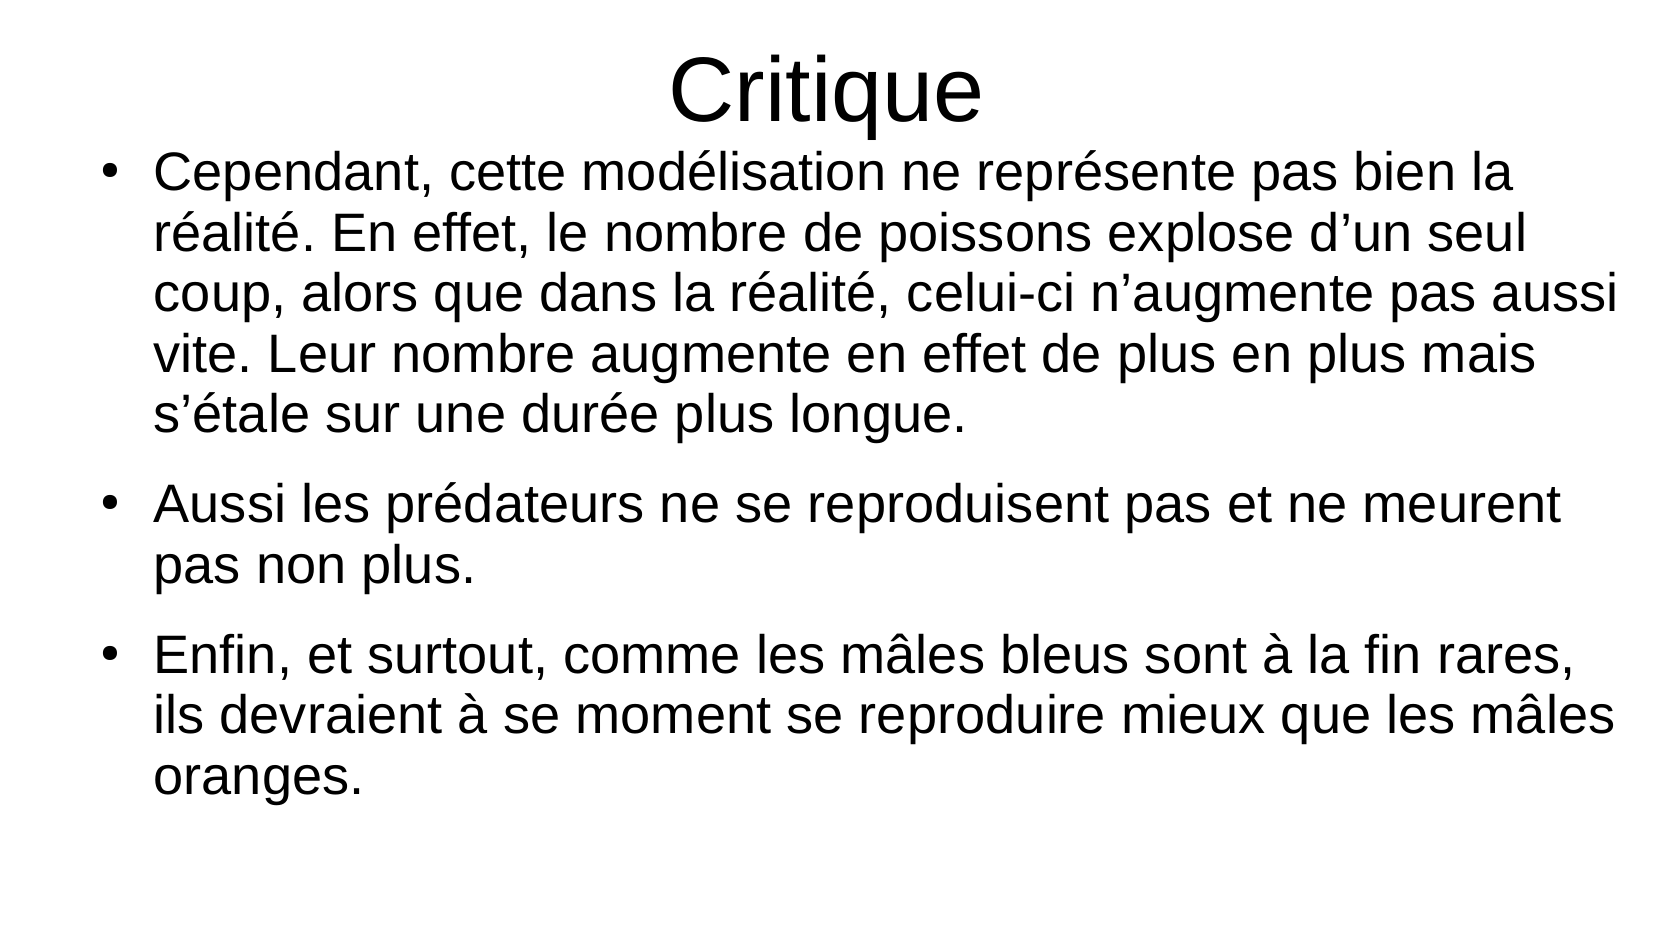

# Critique
Cependant, cette modélisation ne représente pas bien la réalité. En effet, le nombre de poissons explose d’un seul coup, alors que dans la réalité, celui-ci n’augmente pas aussi vite. Leur nombre augmente en effet de plus en plus mais s’étale sur une durée plus longue.
Aussi les prédateurs ne se reproduisent pas et ne meurent pas non plus.
Enfin, et surtout, comme les mâles bleus sont à la fin rares, ils devraient à se moment se reproduire mieux que les mâles oranges.